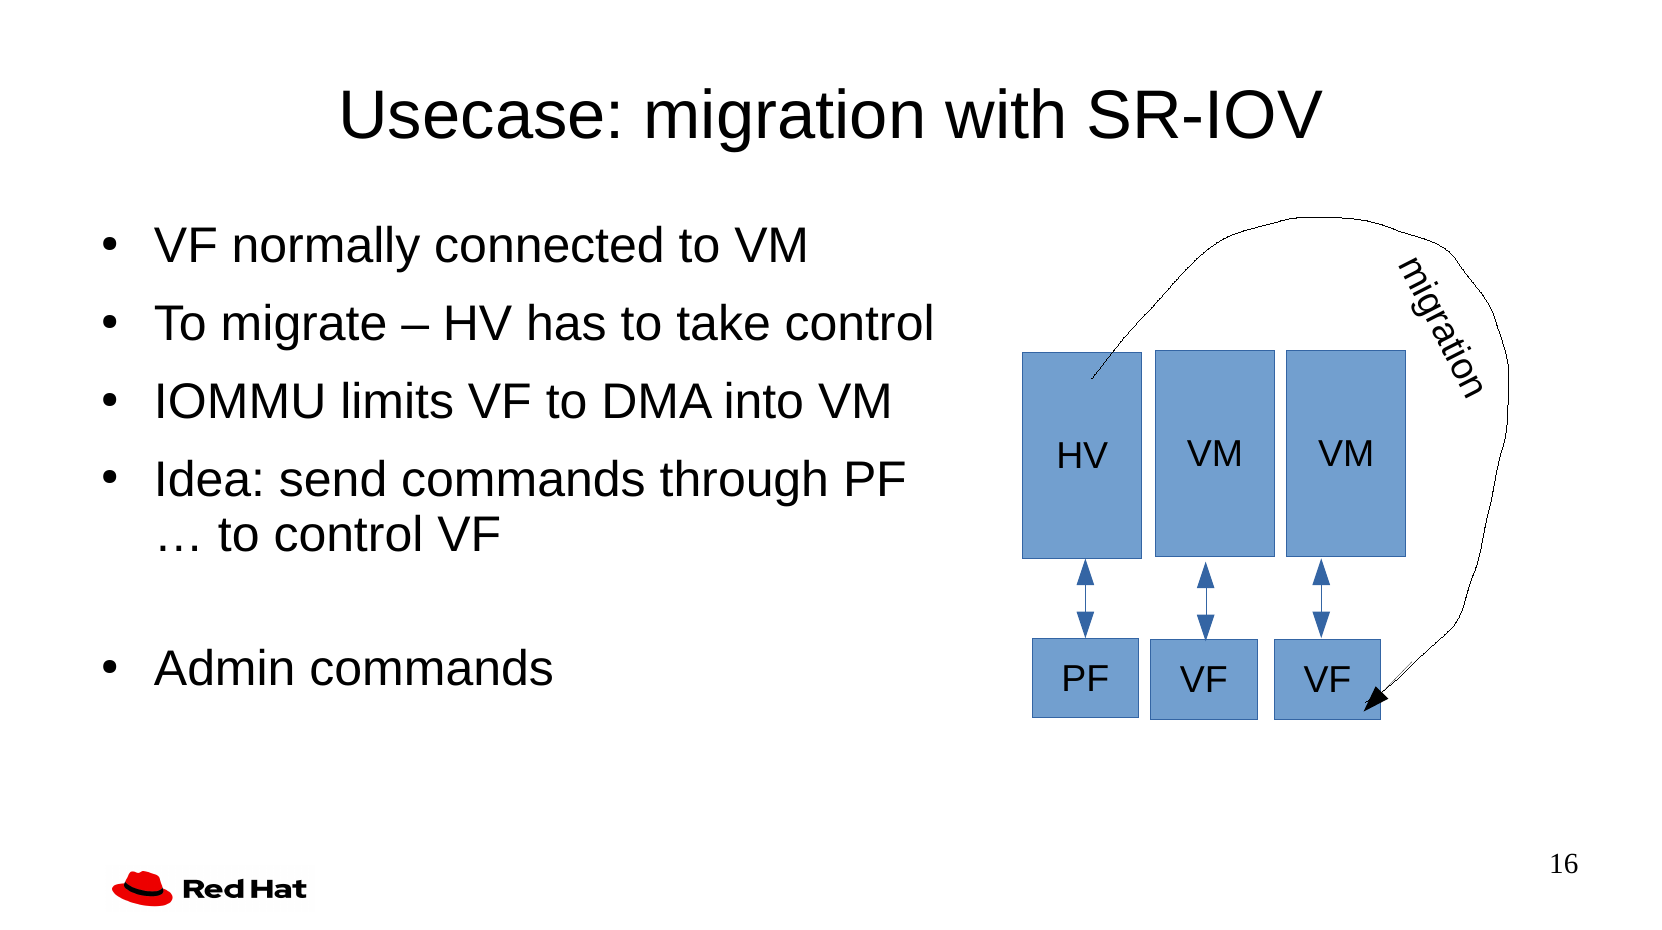

# Usecase: migration with SR-IOV
VF normally connected to VM
To migrate – HV has to take control
IOMMU limits VF to DMA into VM
Idea: send commands through PF
… to control VF
Admin commands
migration
VM
VM
HV
PF
VF
VF
16